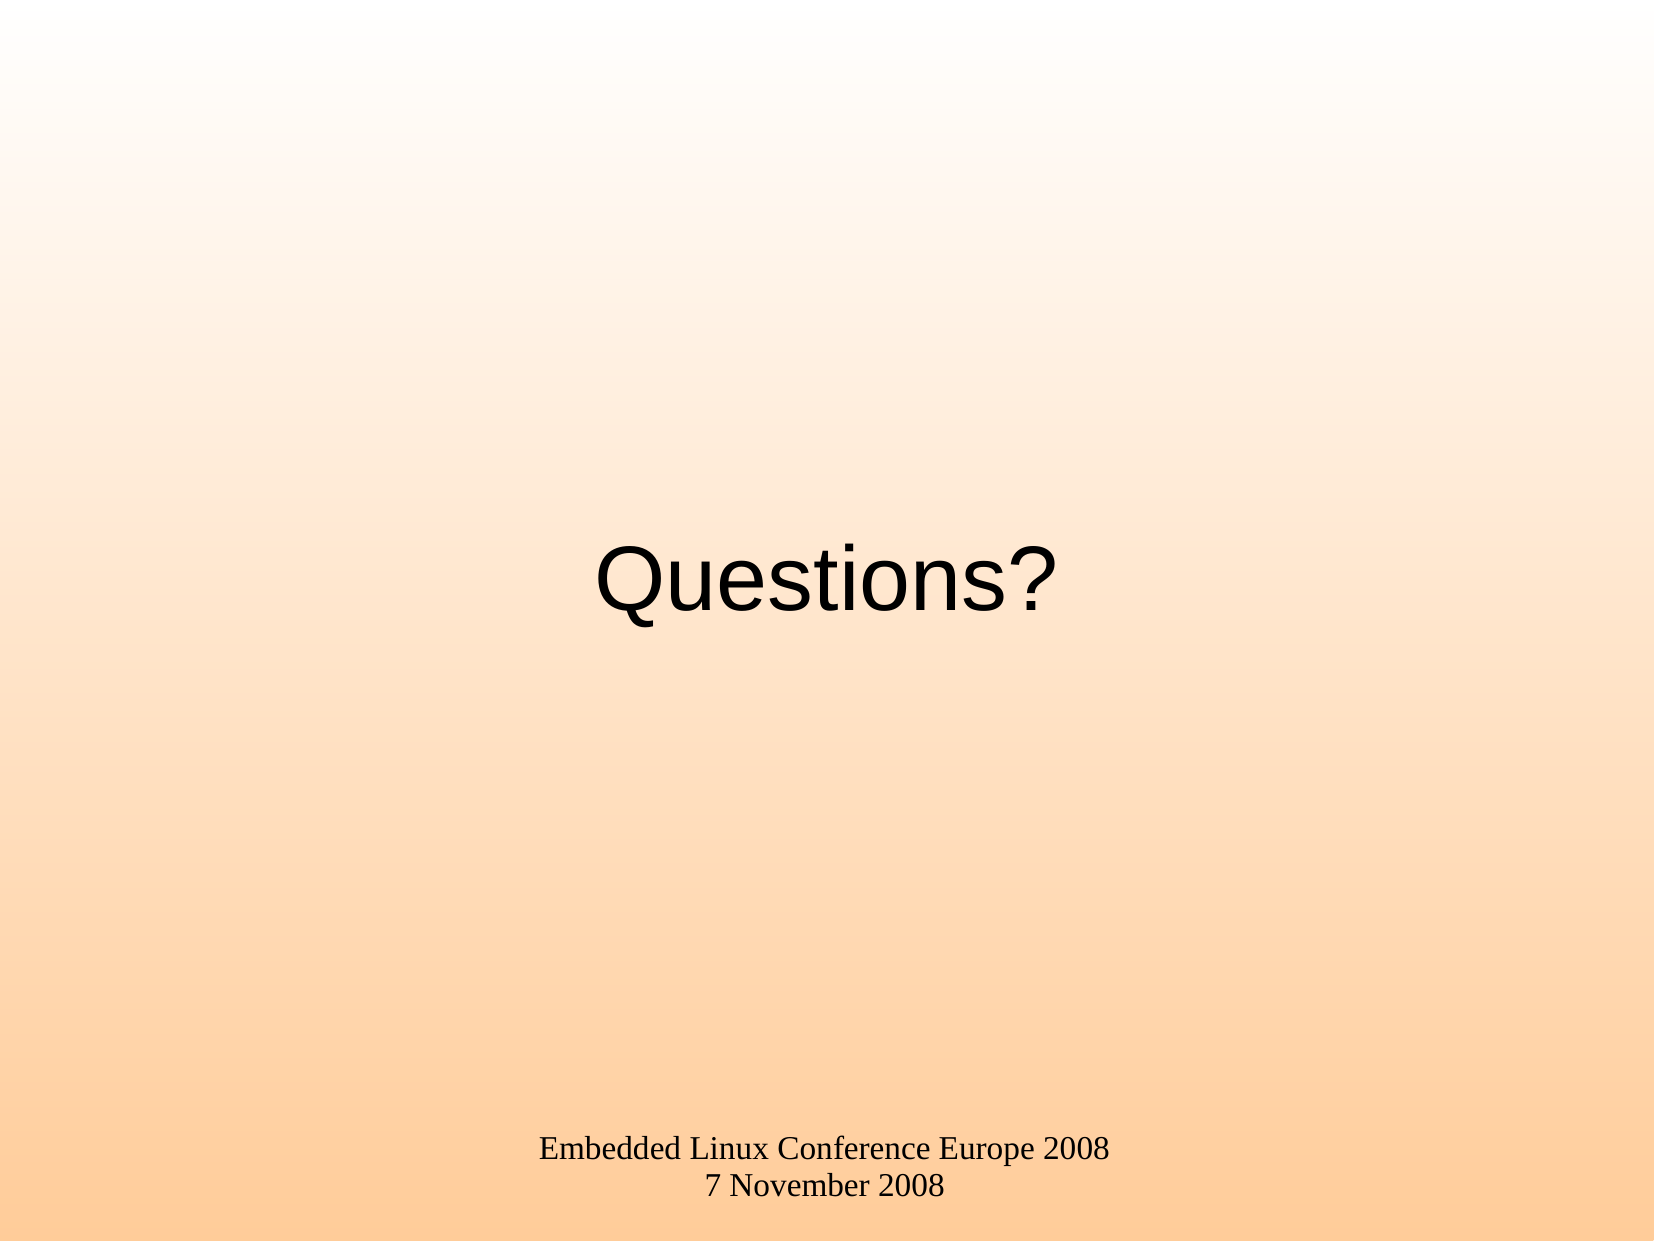

# Questions?
Embedded Linux Conference Europe 2008